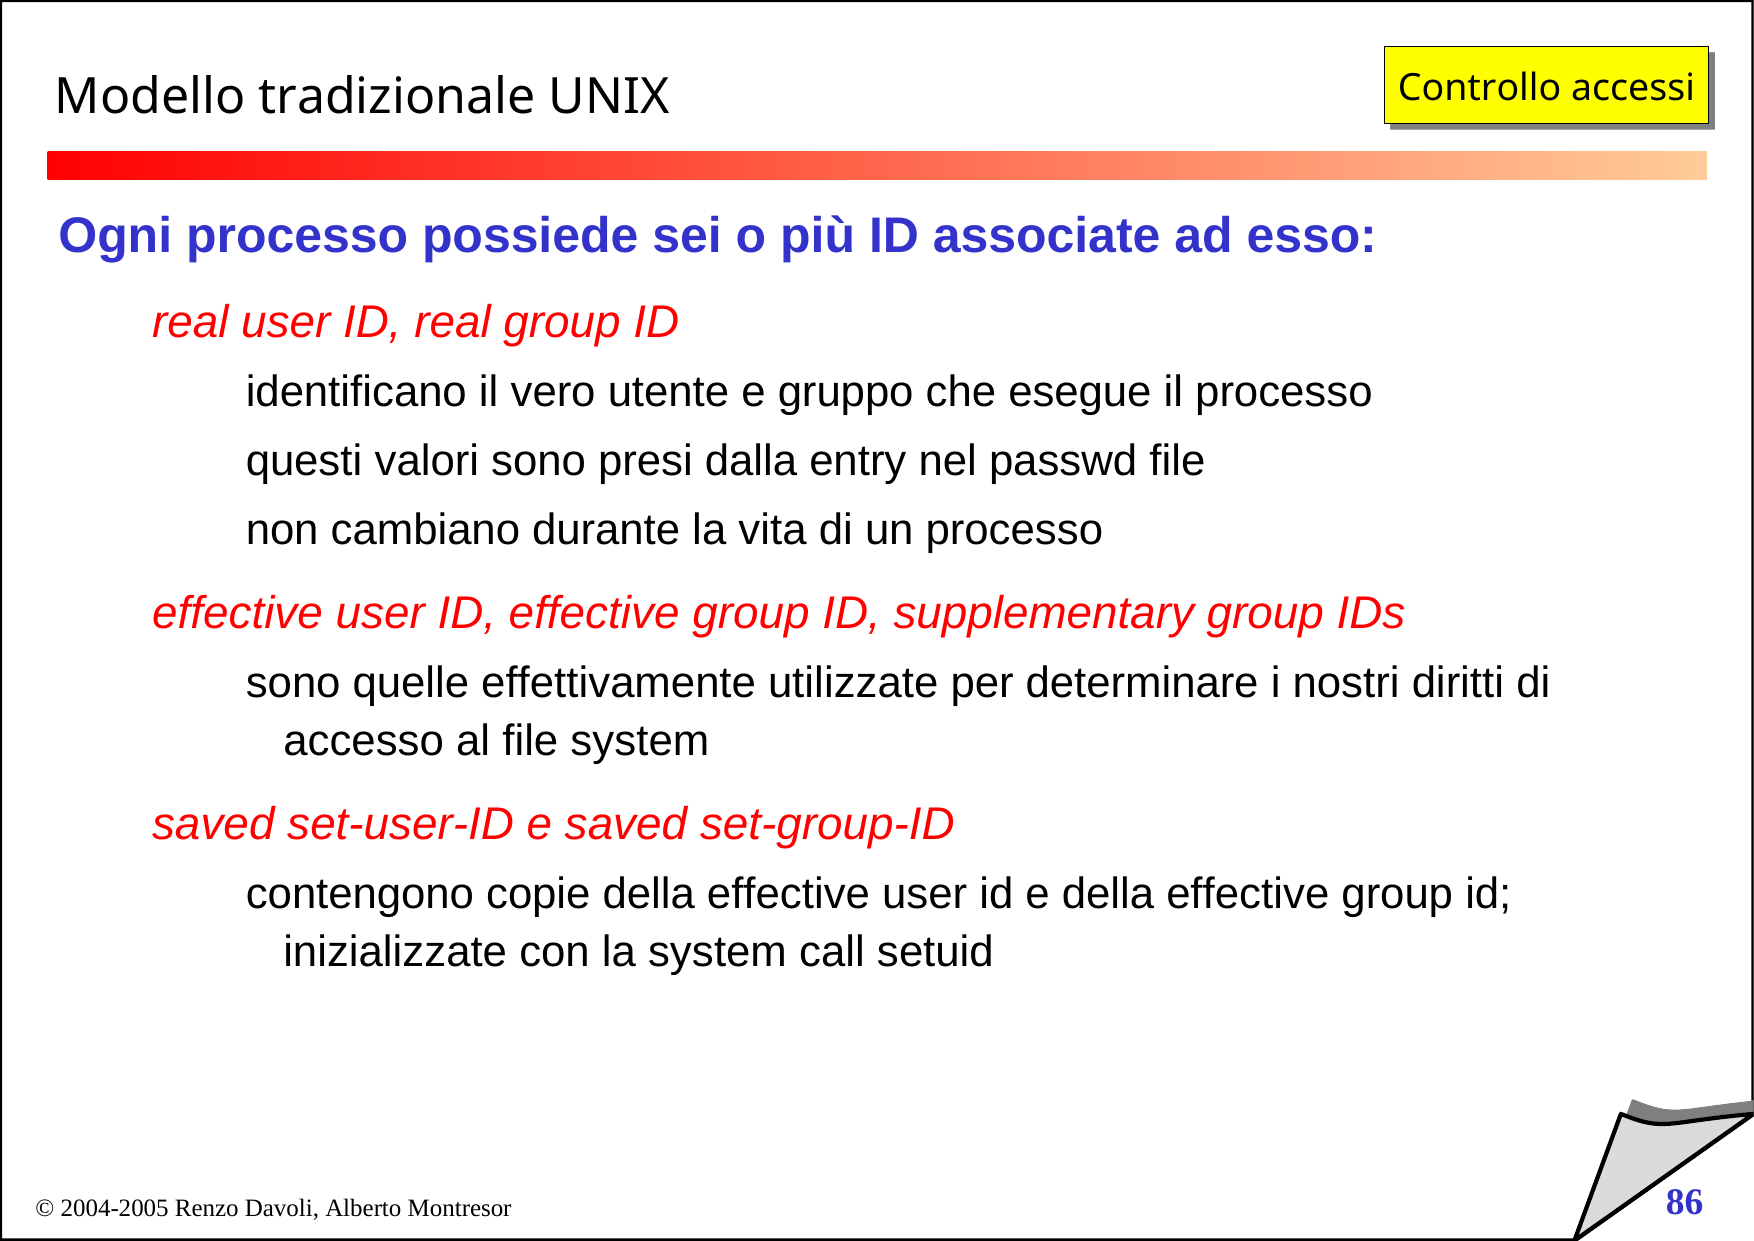

Controllo accessi
# Modello tradizionale UNIX
Ogni processo possiede sei o più ID associate ad esso:
real user ID, real group ID
identificano il vero utente e gruppo che esegue il processo
questi valori sono presi dalla entry nel passwd file
non cambiano durante la vita di un processo
effective user ID, effective group ID, supplementary group IDs
sono quelle effettivamente utilizzate per determinare i nostri diritti di accesso al file system
saved set-user-ID e saved set-group-ID
contengono copie della effective user id e della effective group id; inizializzate con la system call setuid